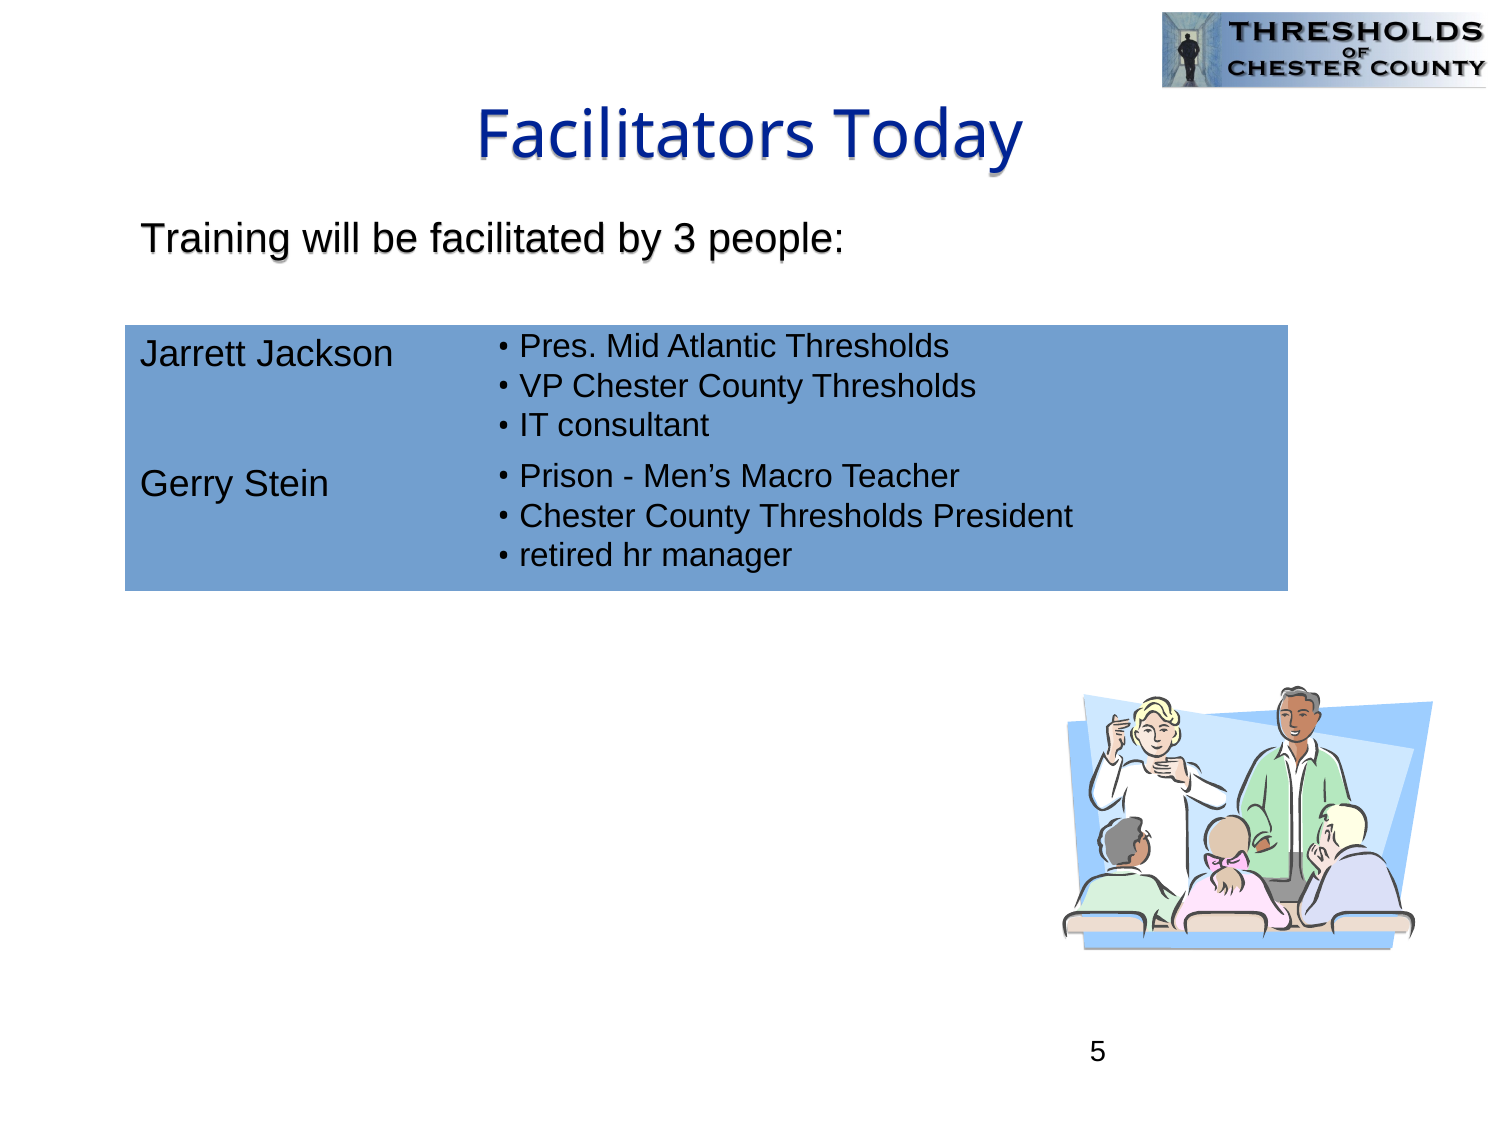

# Facilitators Today
Training will be facilitated by 3 people:
| Jarrett Jackson | Pres. Mid Atlantic Thresholds VP Chester County Thresholds IT consultant |
| --- | --- |
| Gerry Stein | Prison - Men’s Macro Teacher Chester County Thresholds President retired hr manager |
4